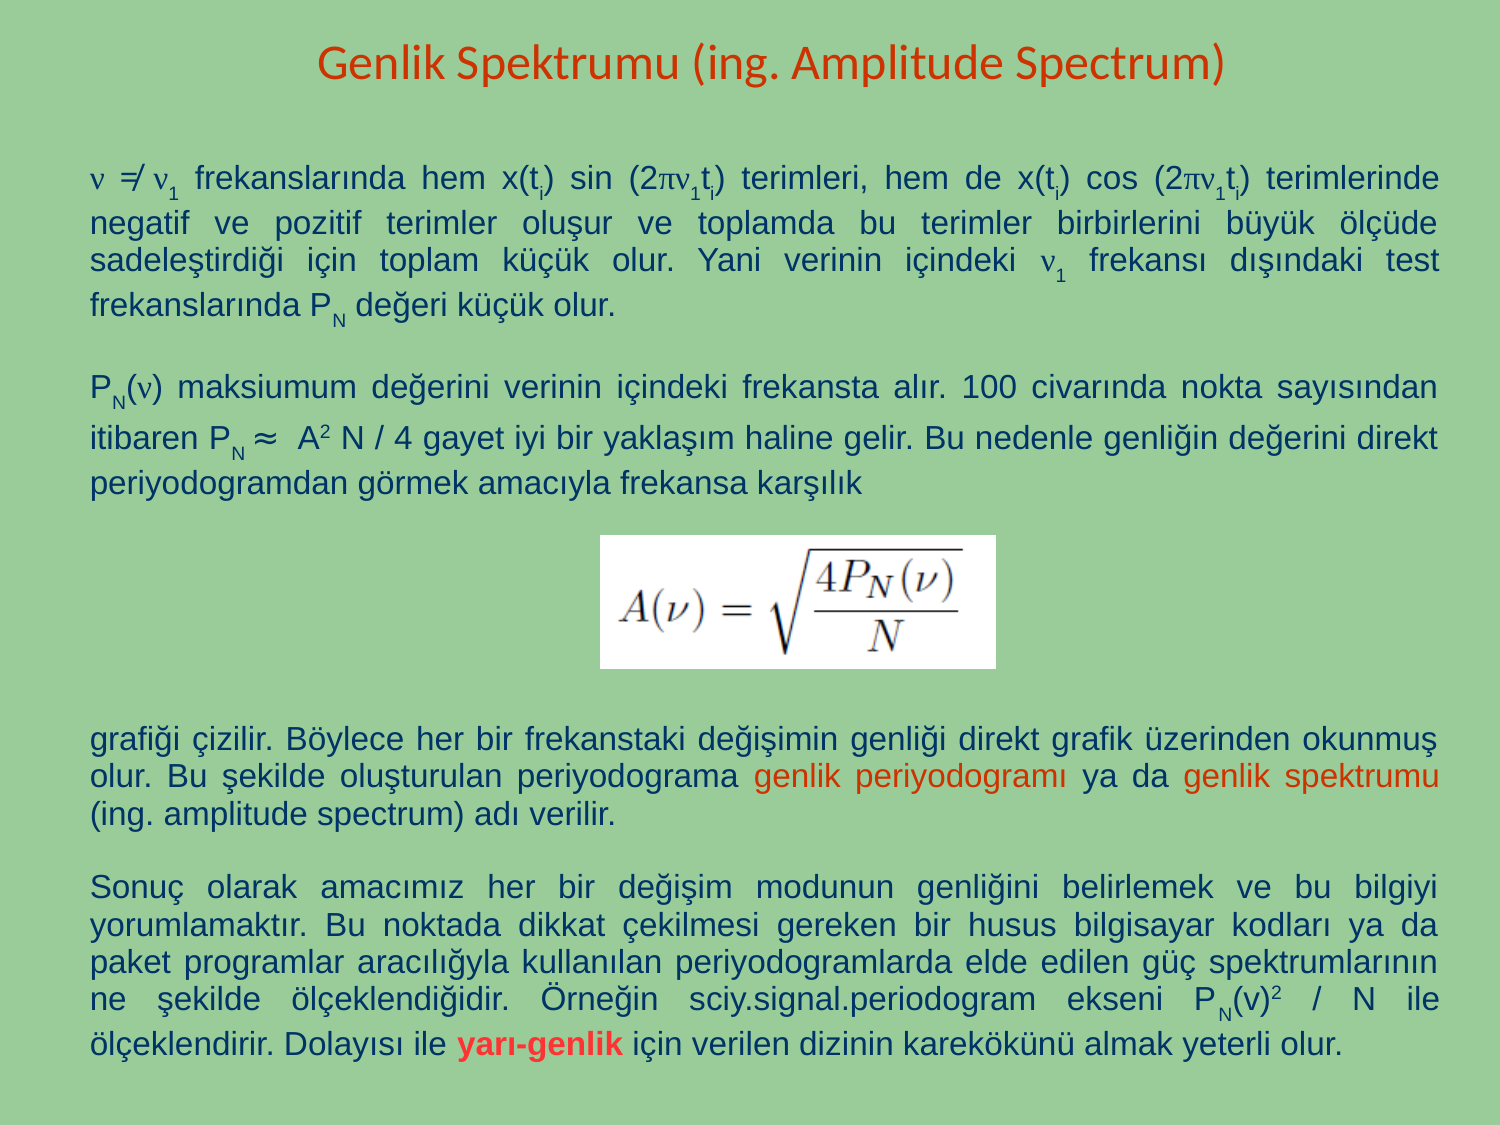

# Genlik Spektrumu (ing. Amplitude Spectrum)
ν ≠ ν1 frekanslarında hem x(ti) sin (2πν1ti) terimleri, hem de x(ti) cos (2πν1ti) terimlerinde negatif ve pozitif terimler oluşur ve toplamda bu terimler birbirlerini büyük ölçüde sadeleştirdiği için toplam küçük olur. Yani verinin içindeki ν1 frekansı dışındaki test frekanslarında PN değeri küçük olur.
PN(ν) maksiumum değerini verinin içindeki frekansta alır. 100 civarında nokta sayısından itibaren PN ≈ A2 N / 4 gayet iyi bir yaklaşım haline gelir. Bu nedenle genliğin değerini direkt periyodogramdan görmek amacıyla frekansa karşılık
grafiği çizilir. Böylece her bir frekanstaki değişimin genliği direkt grafik üzerinden okunmuş olur. Bu şekilde oluşturulan periyodograma genlik periyodogramı ya da genlik spektrumu (ing. amplitude spectrum) adı verilir.
Sonuç olarak amacımız her bir değişim modunun genliğini belirlemek ve bu bilgiyi yorumlamaktır. Bu noktada dikkat çekilmesi gereken bir husus bilgisayar kodları ya da paket programlar aracılığyla kullanılan periyodogramlarda elde edilen güç spektrumlarının ne şekilde ölçeklendiğidir. Örneğin sciy.signal.periodogram ekseni PN(v)2 / N ile ölçeklendirir. Dolayısı ile yarı-genlik için verilen dizinin karekökünü almak yeterli olur.